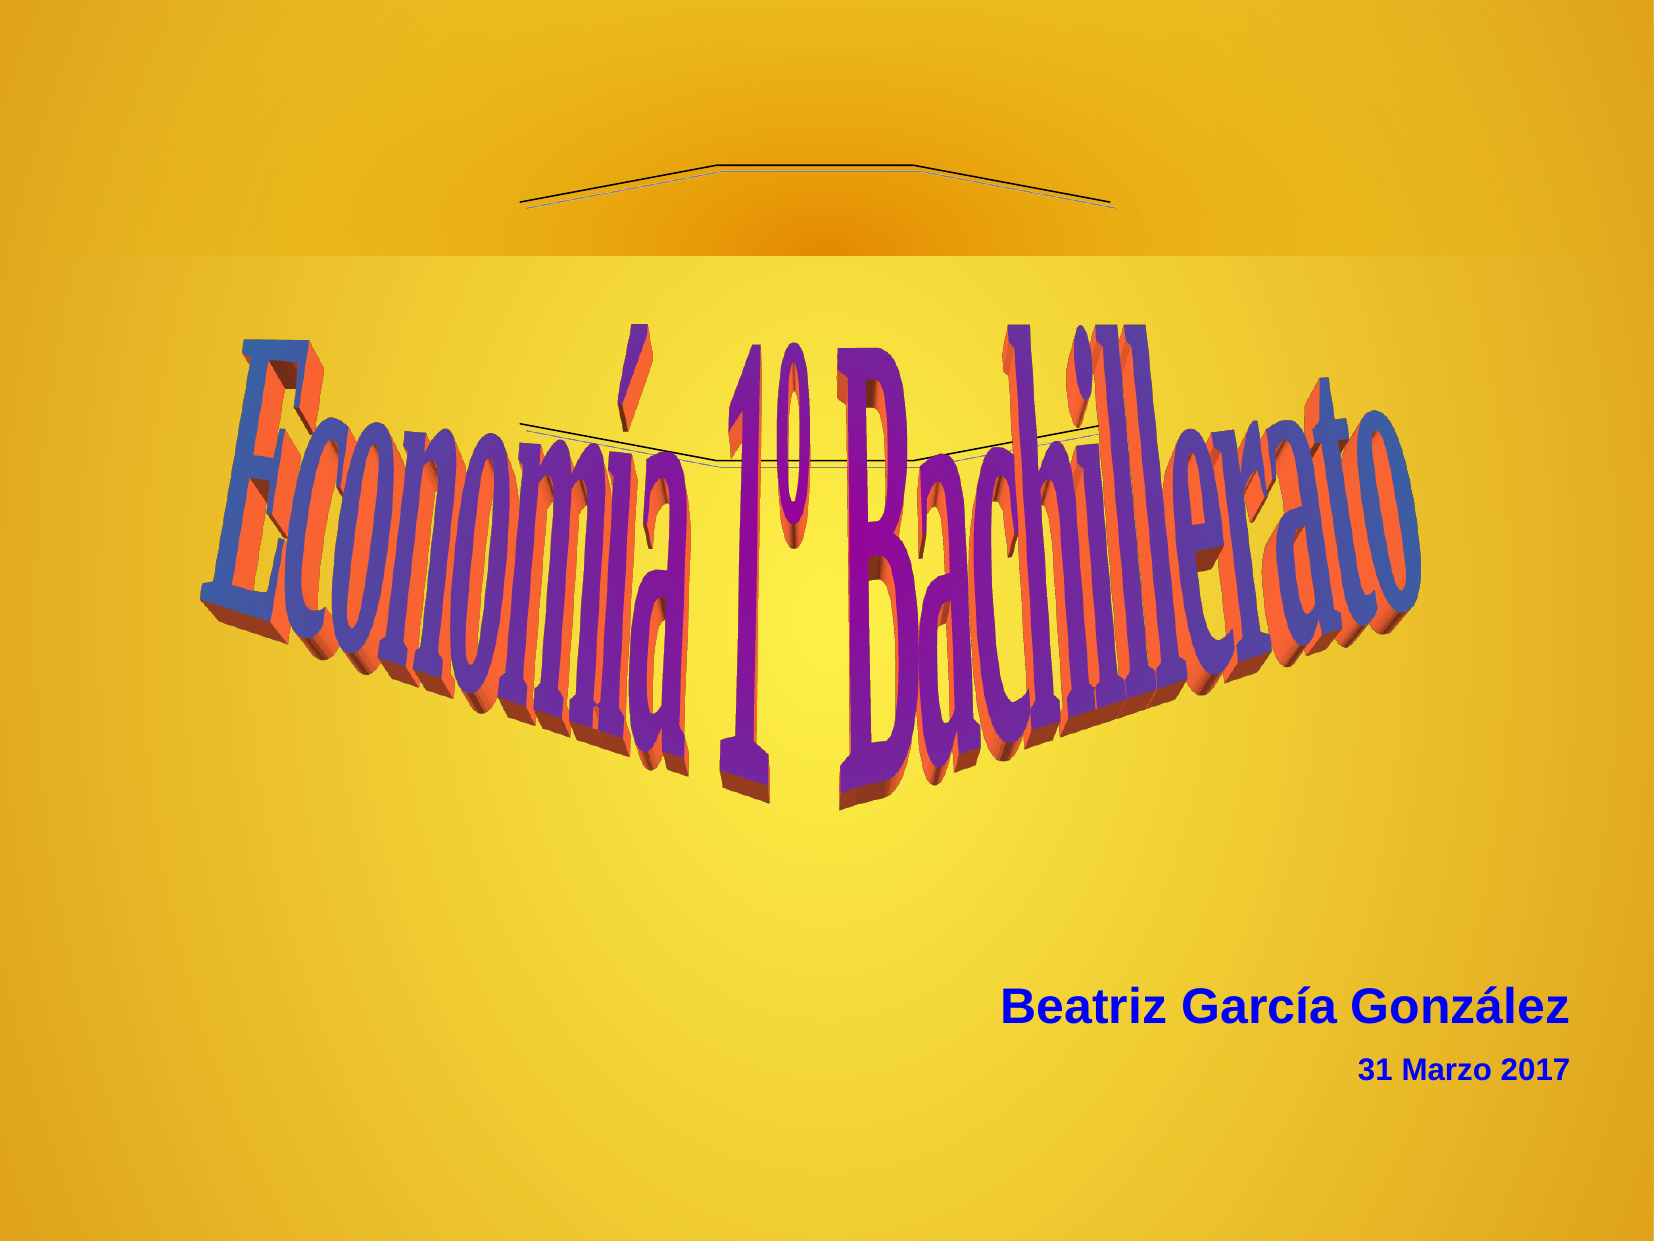

# Beatriz García González
31 Marzo 2017
Economía 1º Bachillerato